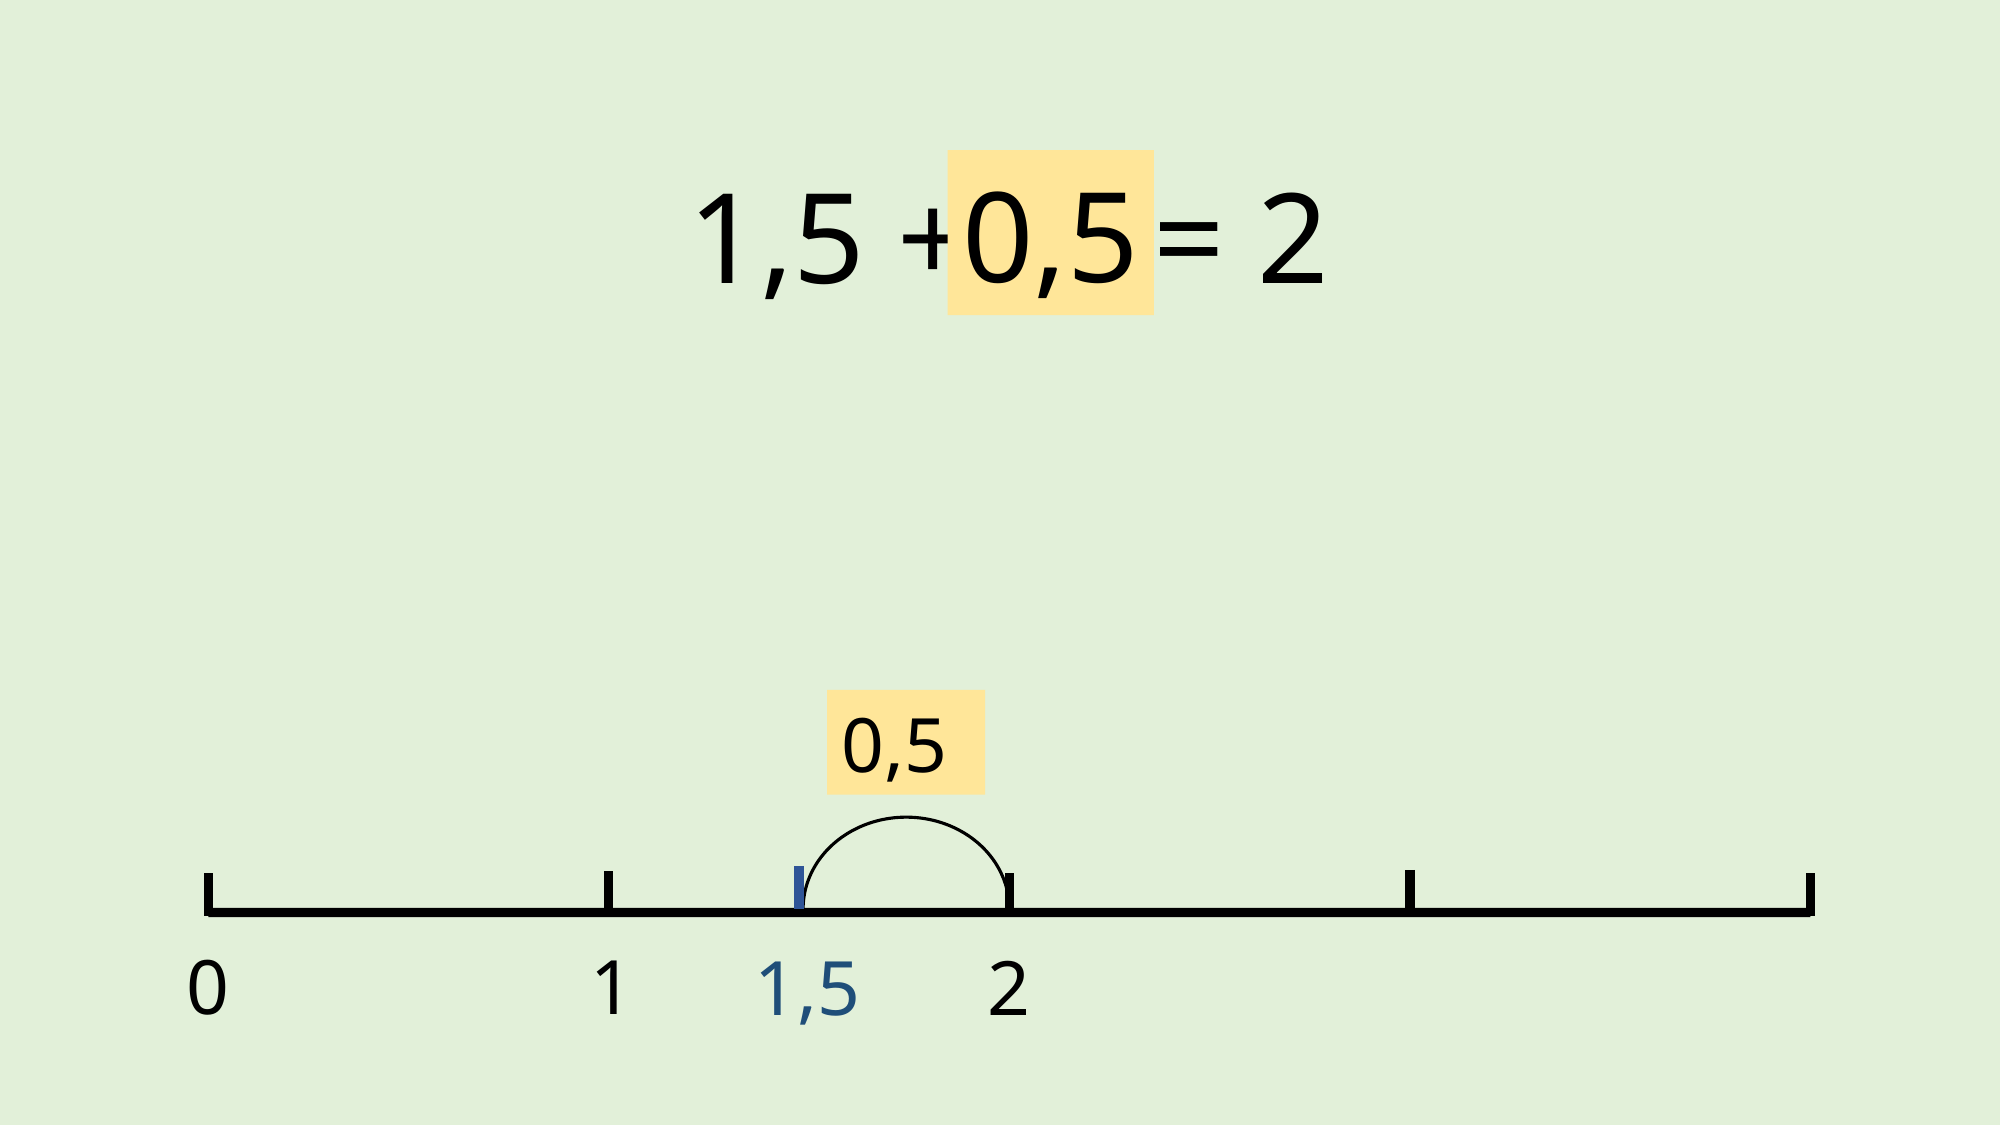

0,5
1,5 + ? = 2
0,5
0
1
1,5
2